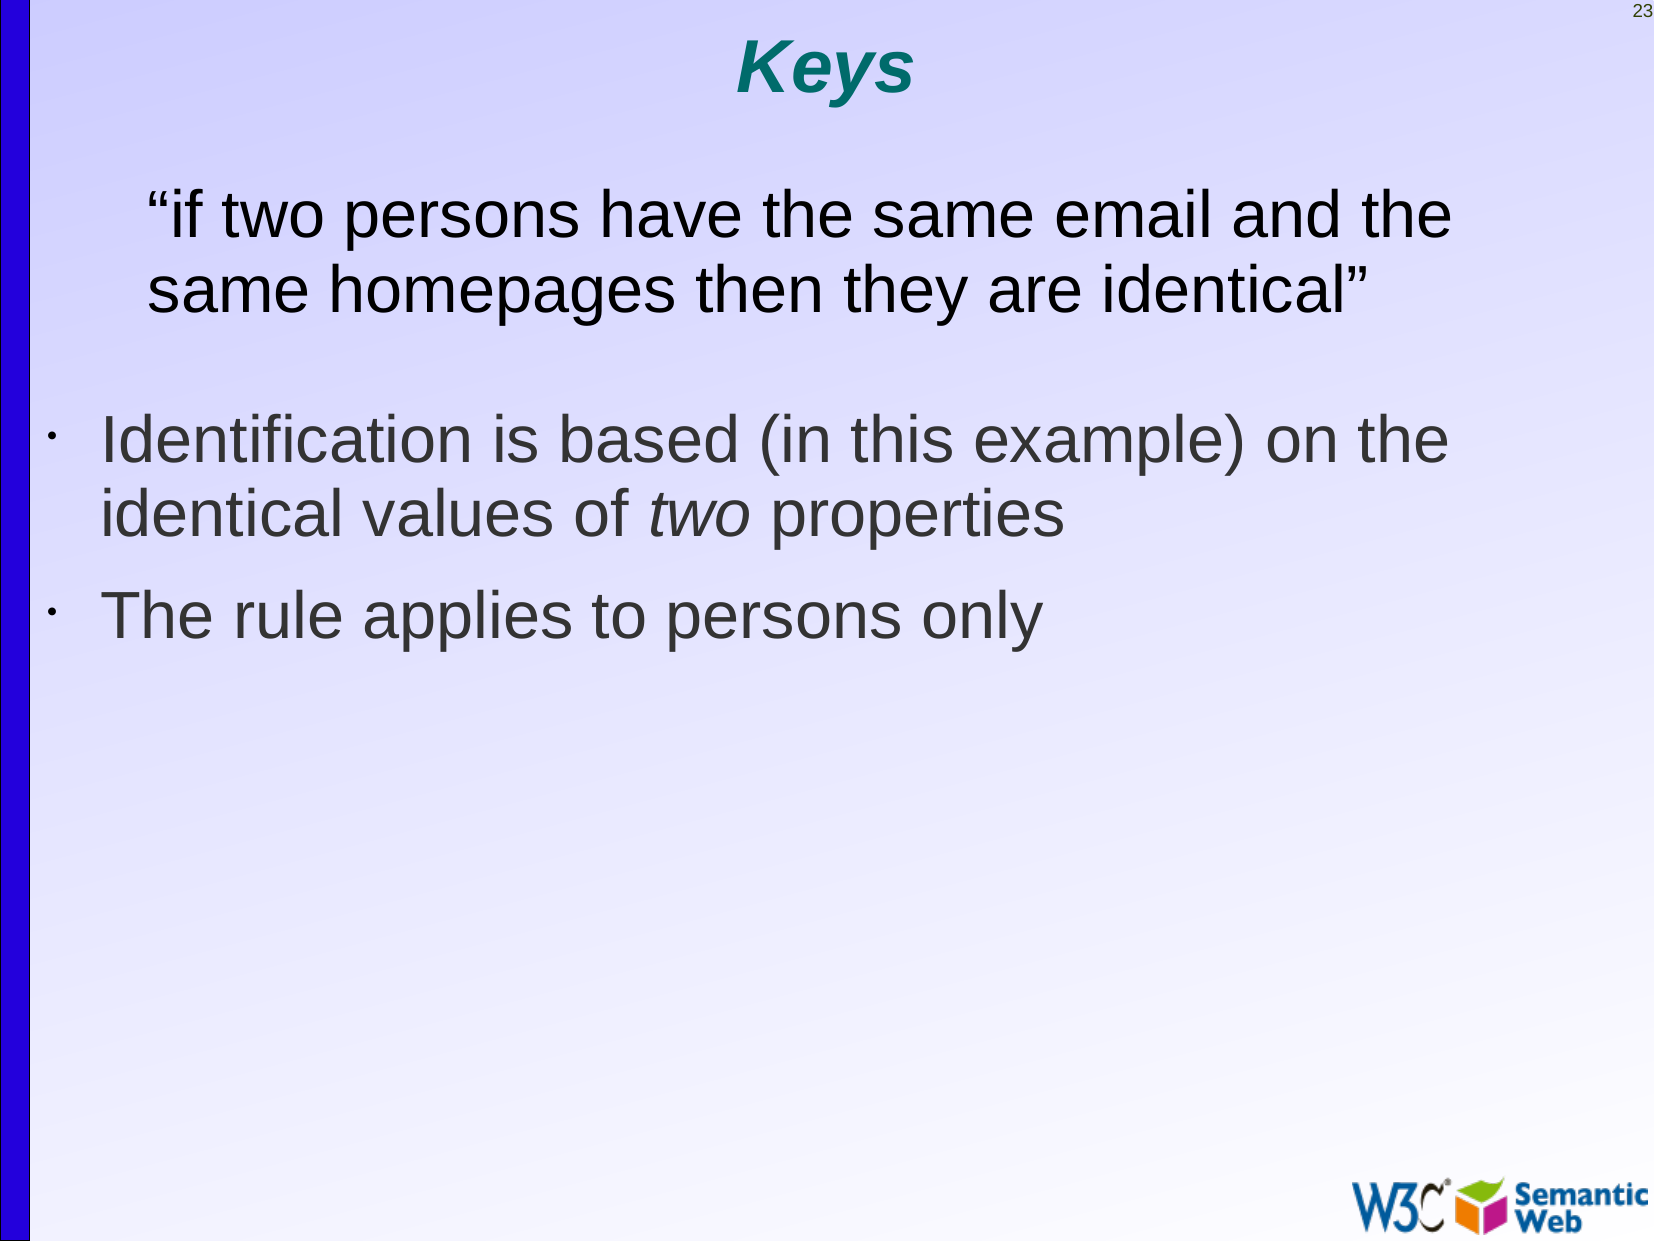

# Keys
“if two persons have the same email and the same homepages then they are identical”
Identification is based (in this example) on the identical values of two properties
The rule applies to persons only